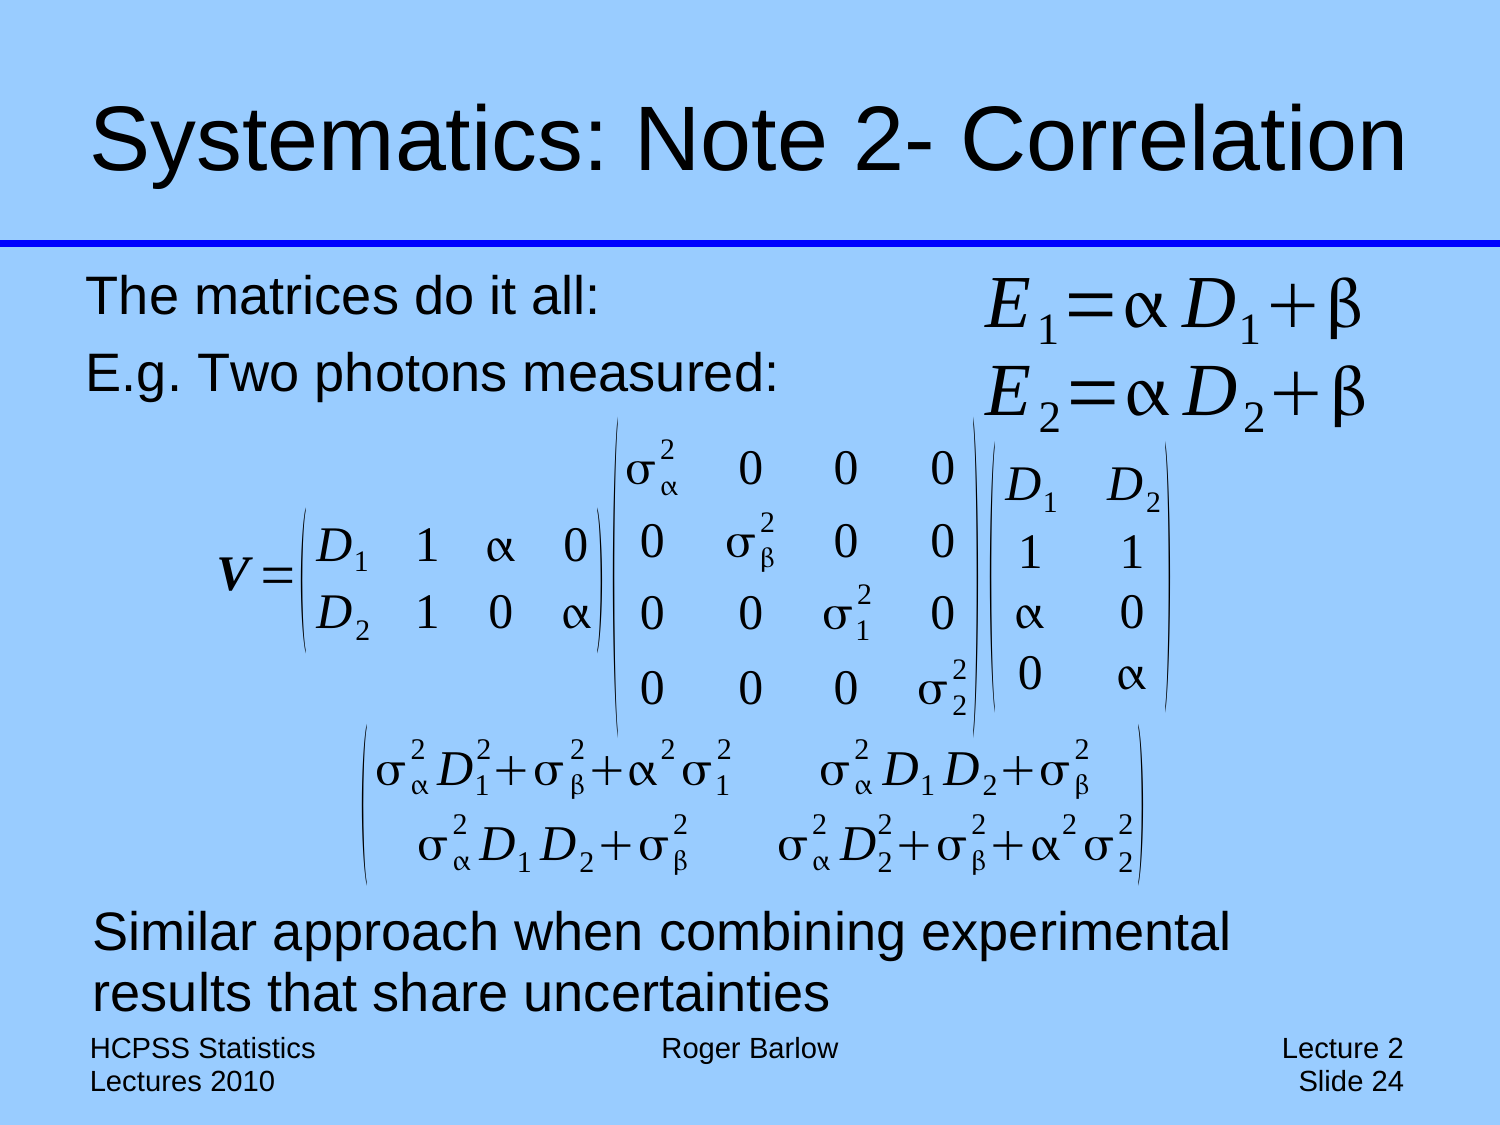

# Systematics: Note 2- Correlation
The matrices do it all:
E.g. Two photons measured:
Similar approach when combining experimental results that share uncertainties
24